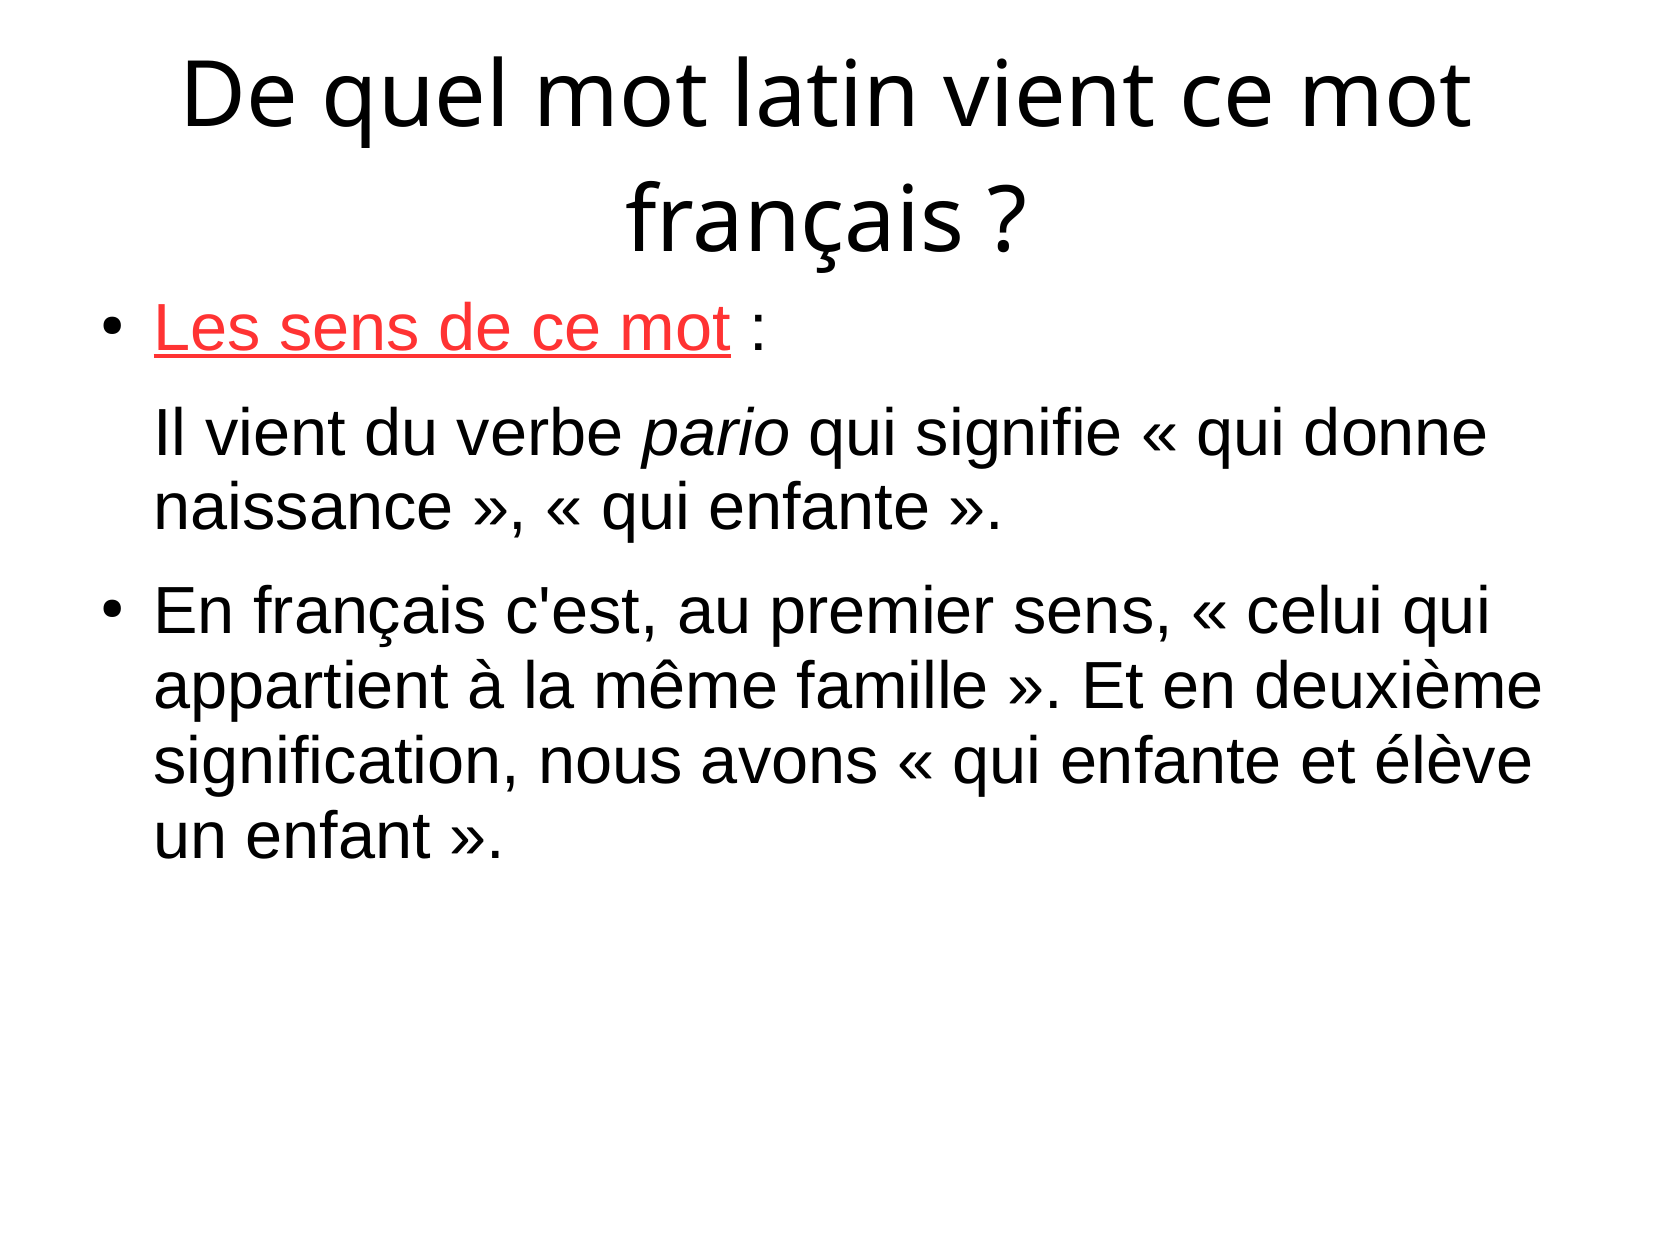

# De quel mot latin vient ce mot français ?
Les sens de ce mot :
Il vient du verbe pario qui signifie « qui donne naissance », « qui enfante ».
En français c'est, au premier sens, « celui qui appartient à la même famille ». Et en deuxième signification, nous avons « qui enfante et élève un enfant ».